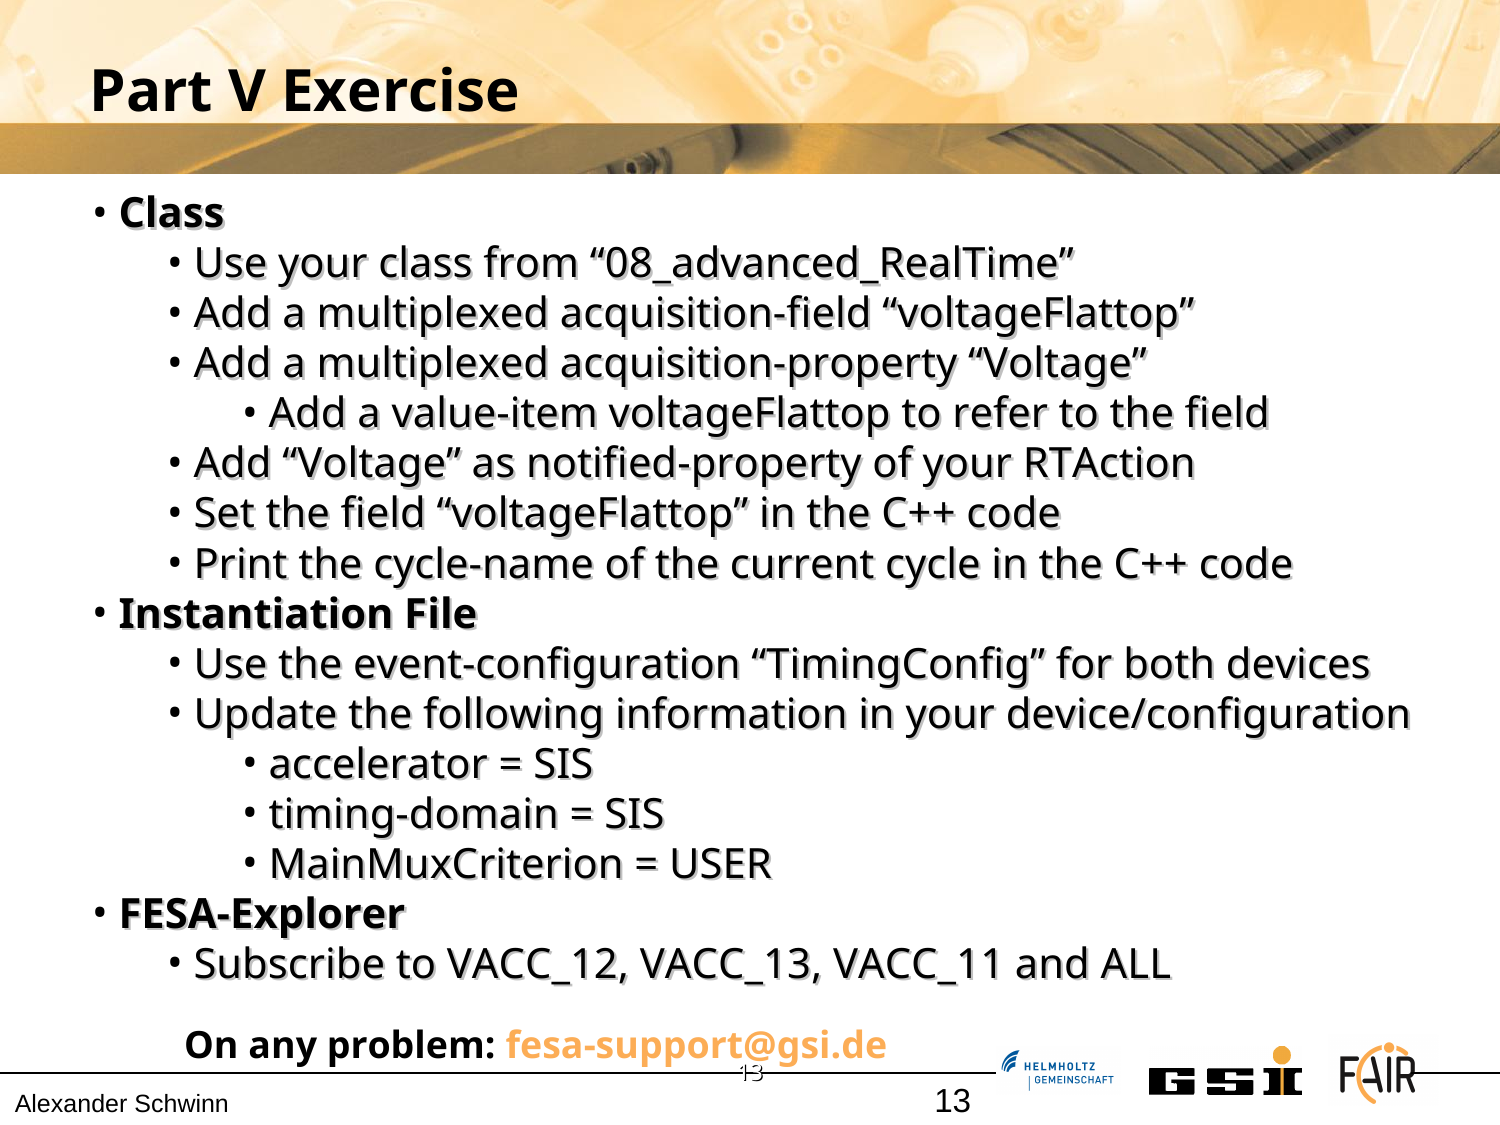

Part V Exercise
 Class
 Use your class from “08_advanced_RealTime”
 Add a multiplexed acquisition-field “voltageFlattop”
 Add a multiplexed acquisition-property “Voltage”
 Add a value-item voltageFlattop to refer to the field
 Add “Voltage” as notified-property of your RTAction
 Set the field “voltageFlattop” in the C++ code
 Print the cycle-name of the current cycle in the C++ code
 Instantiation File
 Use the event-configuration “TimingConfig” for both devices
 Update the following information in your device/configuration
 accelerator = SIS
 timing-domain = SIS
 MainMuxCriterion = USER
 FESA-Explorer
 Subscribe to VACC_12, VACC_13, VACC_11 and ALL
On any problem: fesa-support@gsi.de
13